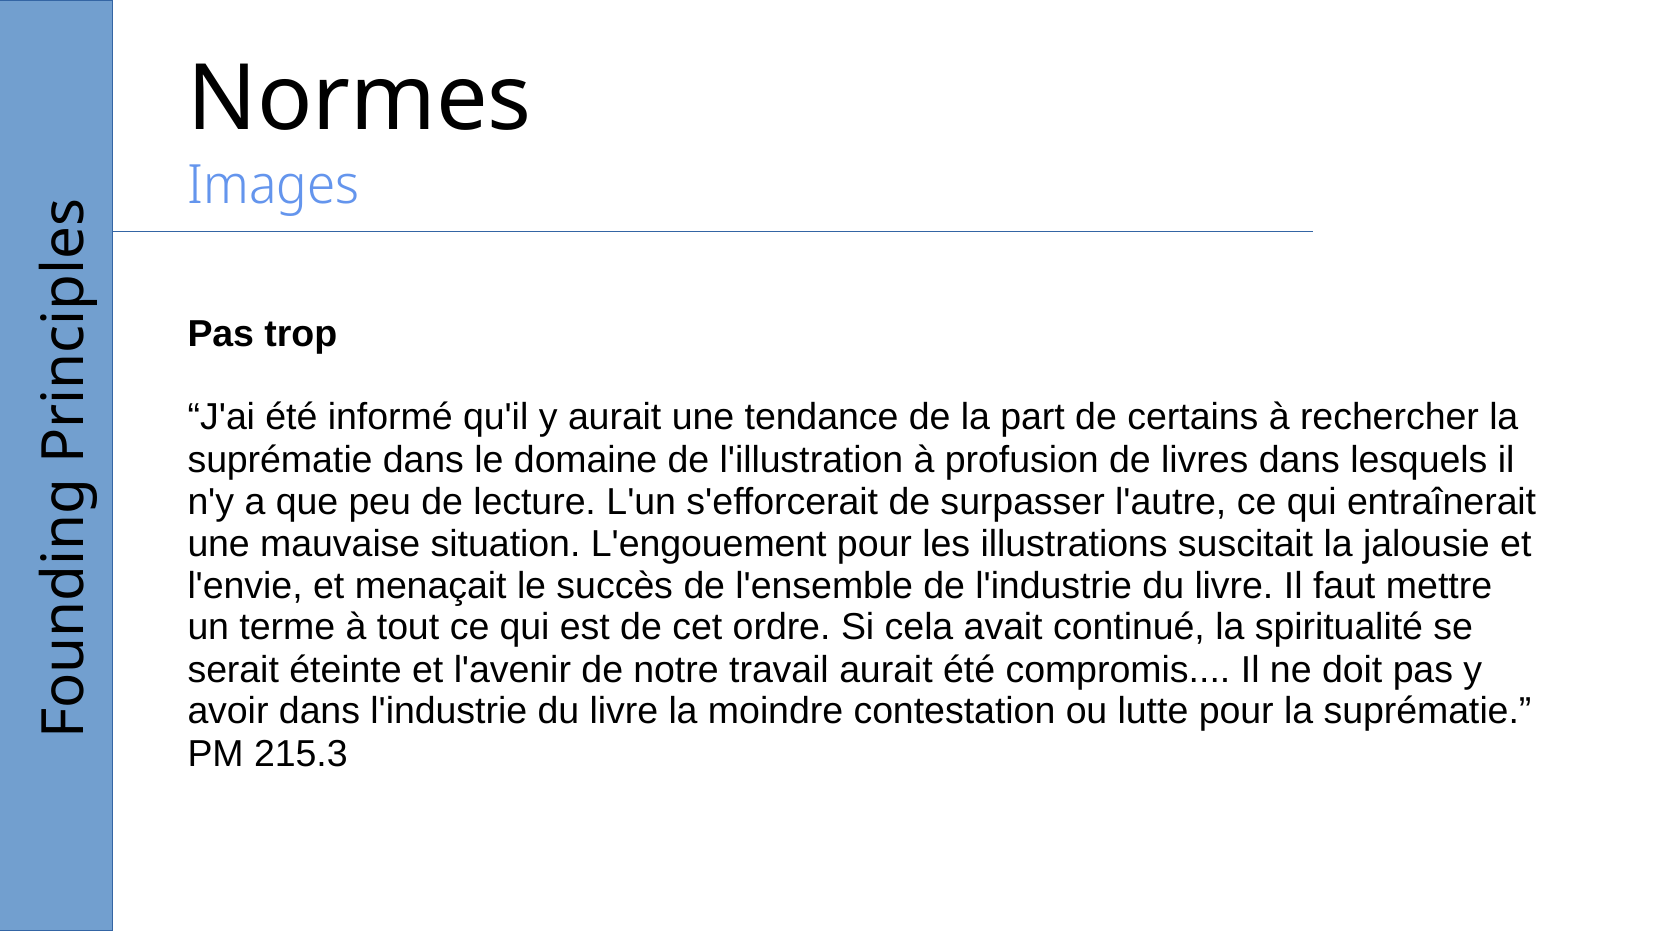

# Normes
Images
Pas trop
“J'ai été informé qu'il y aurait une tendance de la part de certains à rechercher la suprématie dans le domaine de l'illustration à profusion de livres dans lesquels il n'y a que peu de lecture. L'un s'efforcerait de surpasser l'autre, ce qui entraînerait une mauvaise situation. L'engouement pour les illustrations suscitait la jalousie et l'envie, et menaçait le succès de l'ensemble de l'industrie du livre. Il faut mettre un terme à tout ce qui est de cet ordre. Si cela avait continué, la spiritualité se serait éteinte et l'avenir de notre travail aurait été compromis.... Il ne doit pas y avoir dans l'industrie du livre la moindre contestation ou lutte pour la suprématie.” PM 215.3
Founding Principles